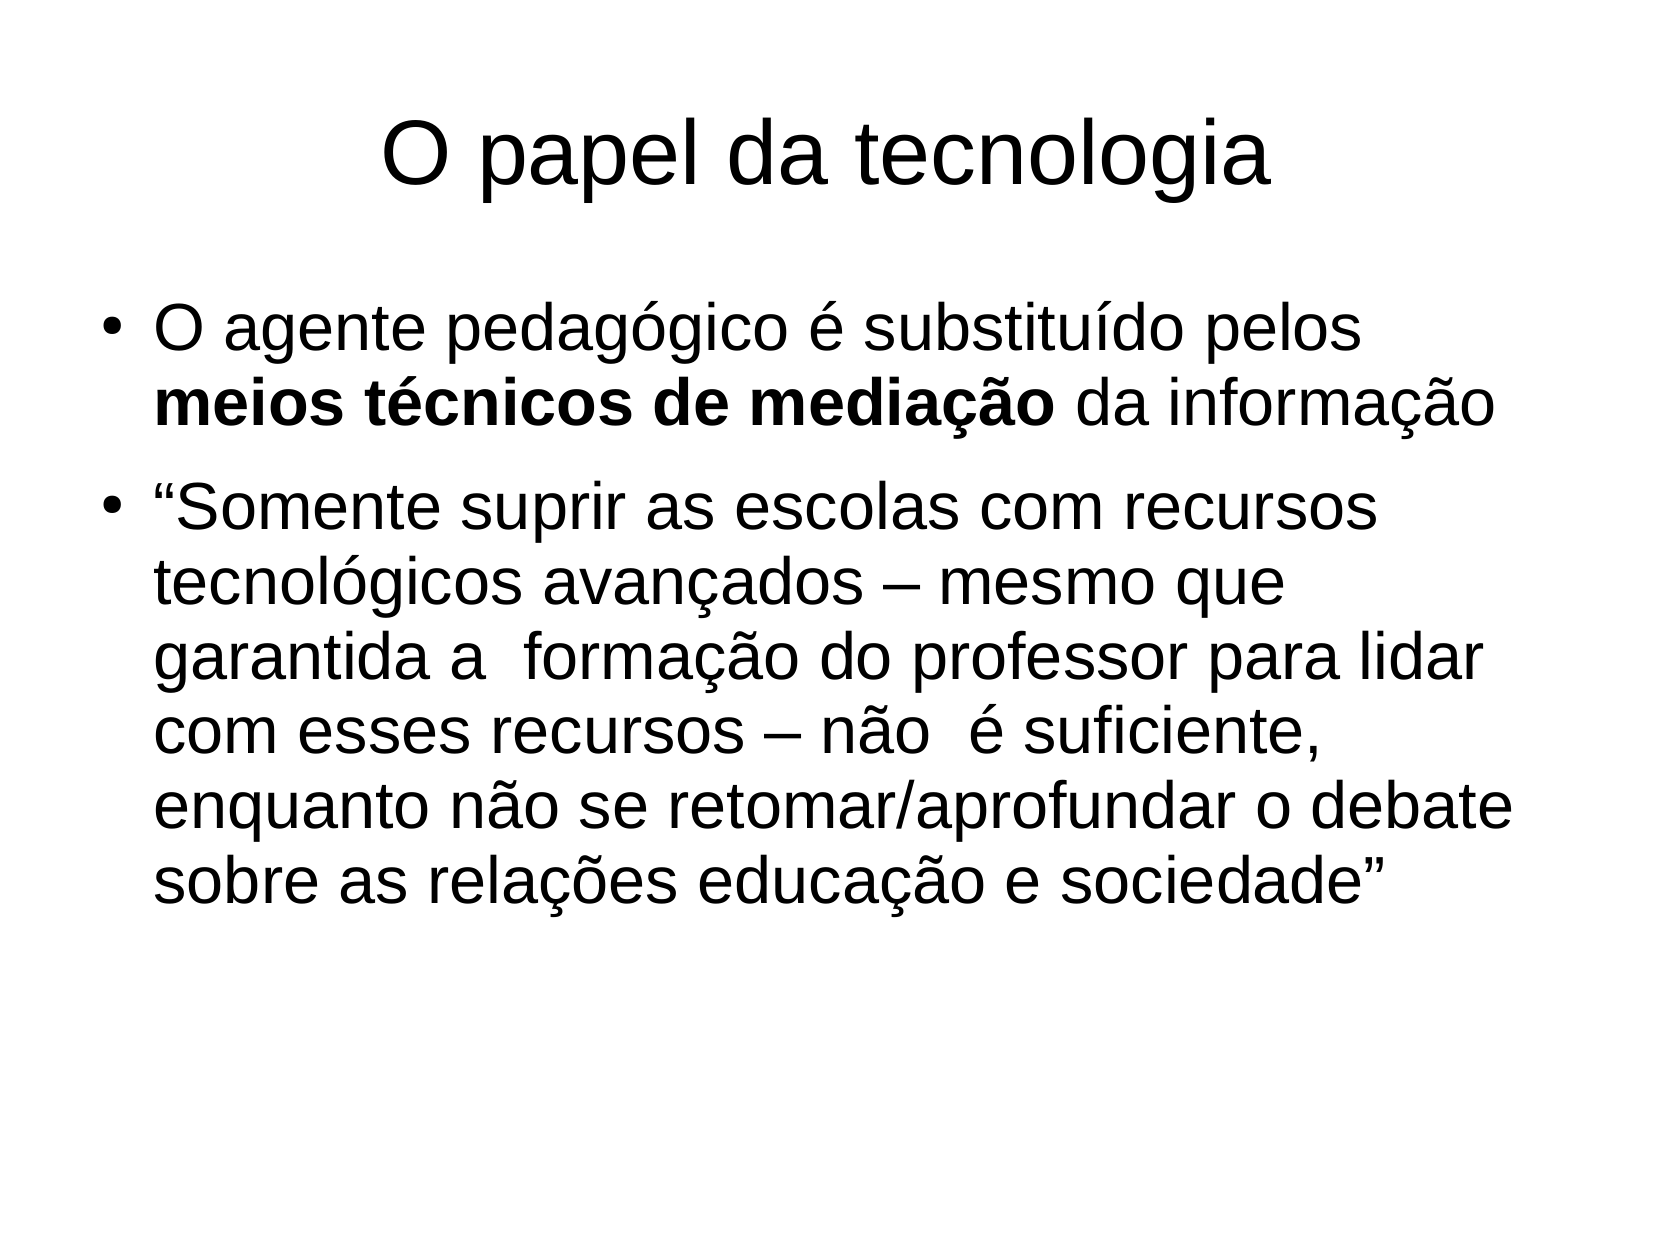

# O papel da tecnologia
O agente pedagógico é substituído pelos meios técnicos de mediação da informação
“Somente suprir as escolas com recursos tecnológicos avançados – mesmo que garantida a formação do professor para lidar com esses recursos – não é suficiente, enquanto não se retomar/aprofundar o debate sobre as relações educação e sociedade”